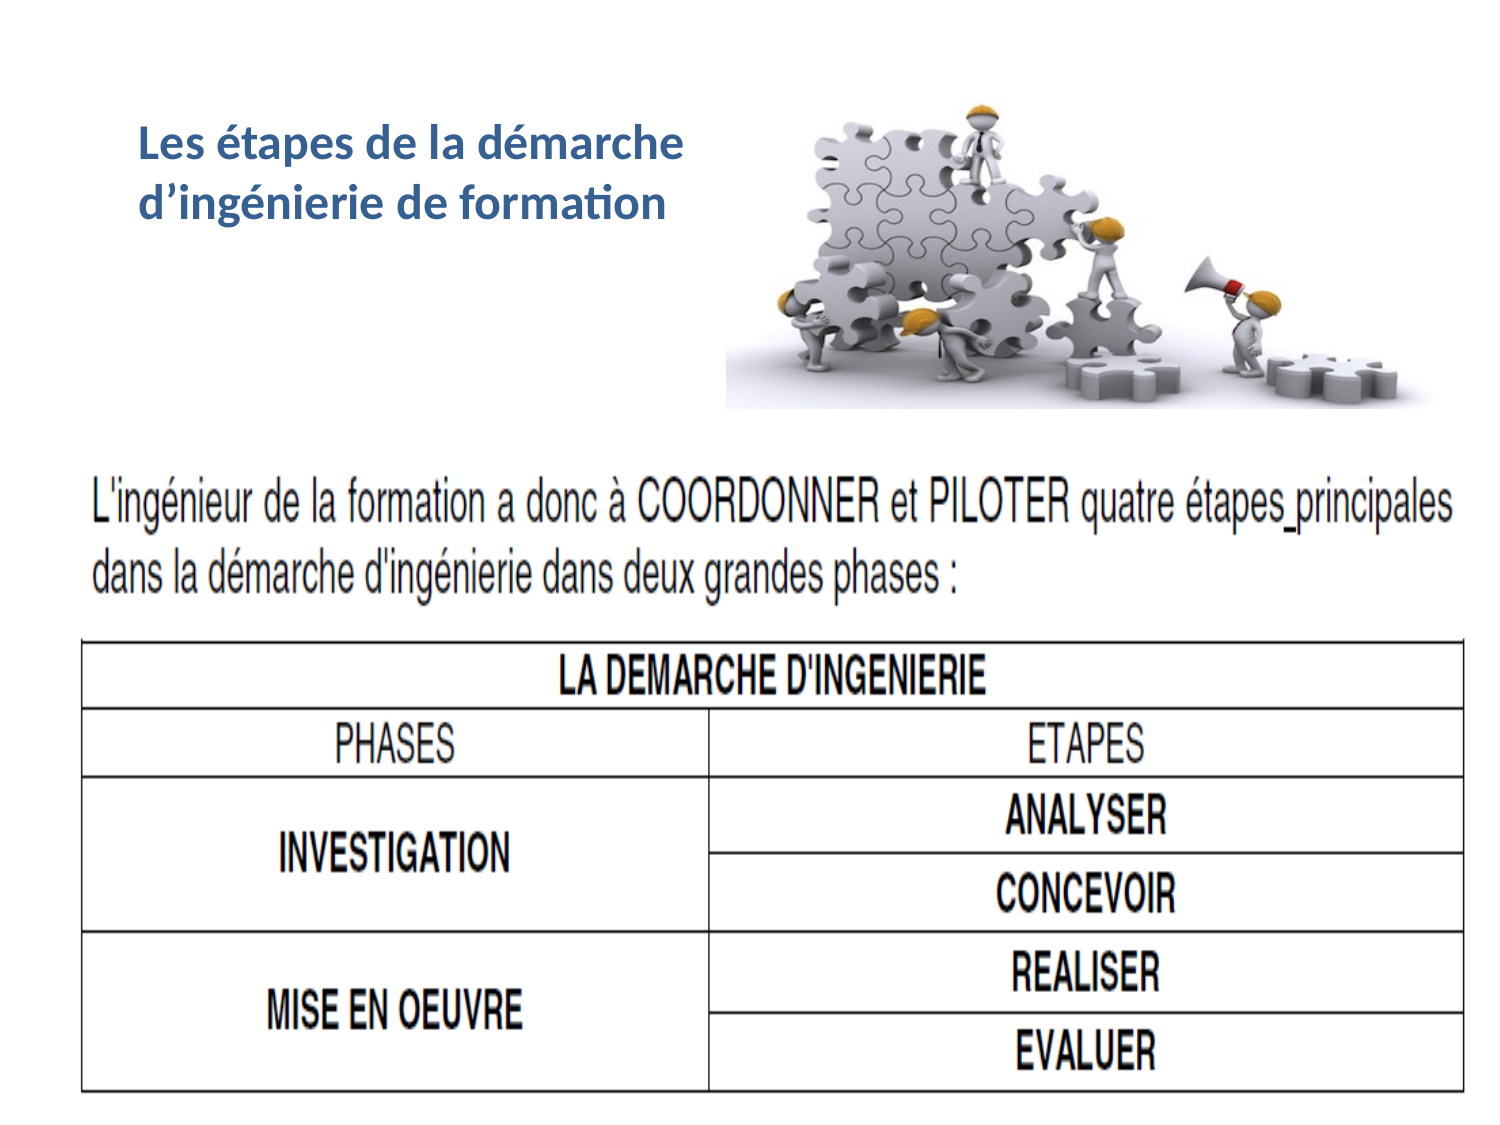

Les étapes de la démarche d’ingénierie de formation